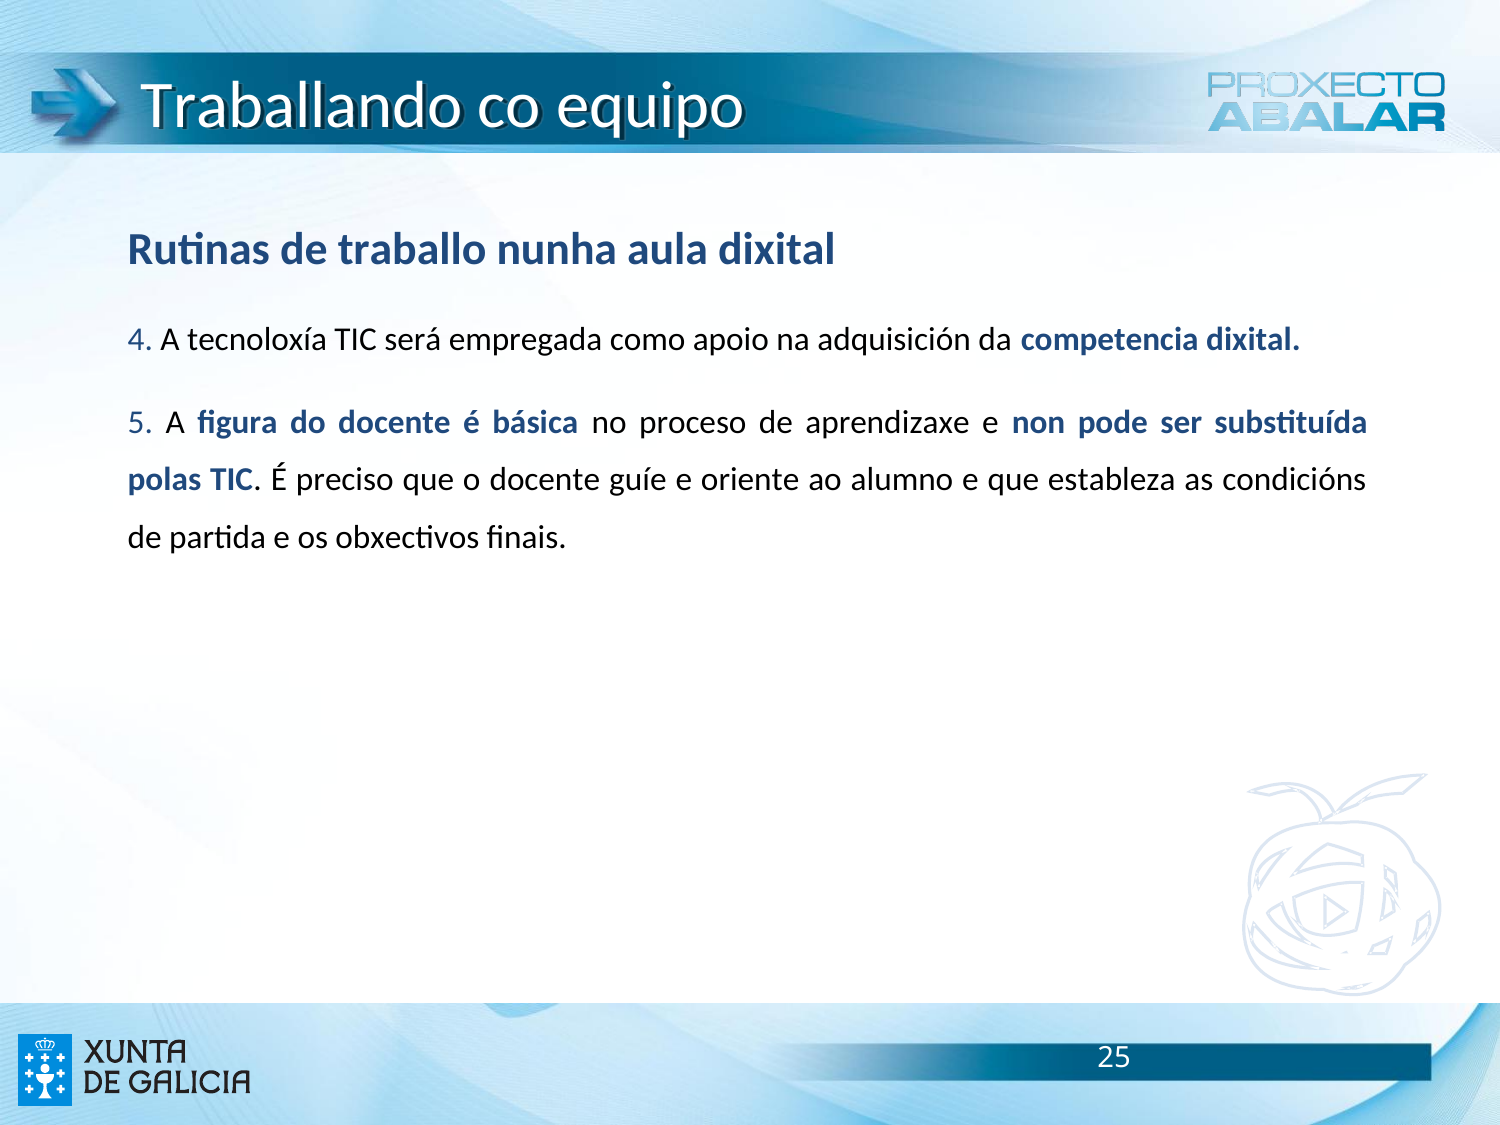

Traballando co equipo
Rutinas de traballo nunha aula dixital
 A tecnoloxía TIC será empregada como apoio na adquisición da competencia dixital.
 A figura do docente é básica no proceso de aprendizaxe e non pode ser substituída polas TIC. É preciso que o docente guíe e oriente ao alumno e que estableza as condicións de partida e os obxectivos finais.